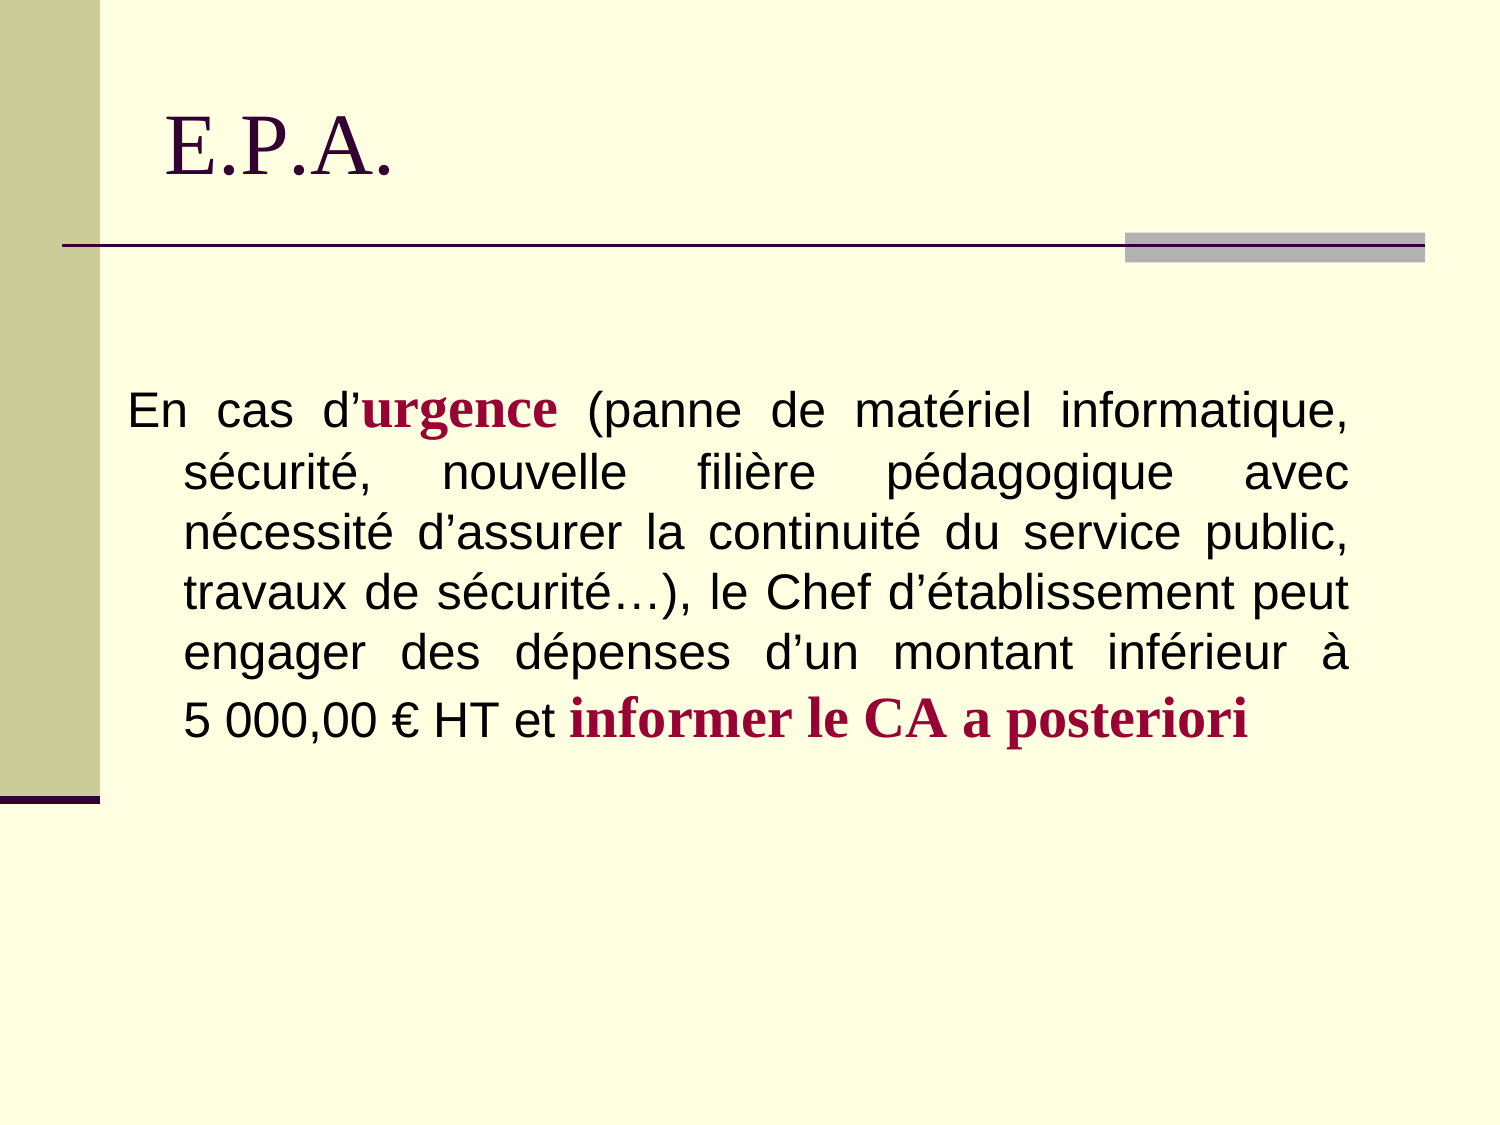

# E.P.A.
En cas d’urgence (panne de matériel informatique, sécurité, nouvelle filière pédagogique avec nécessité d’assurer la continuité du service public, travaux de sécurité…), le Chef d’établissement peut engager des dépenses d’un montant inférieur à 5 000,00 € HT et informer le CA a posteriori